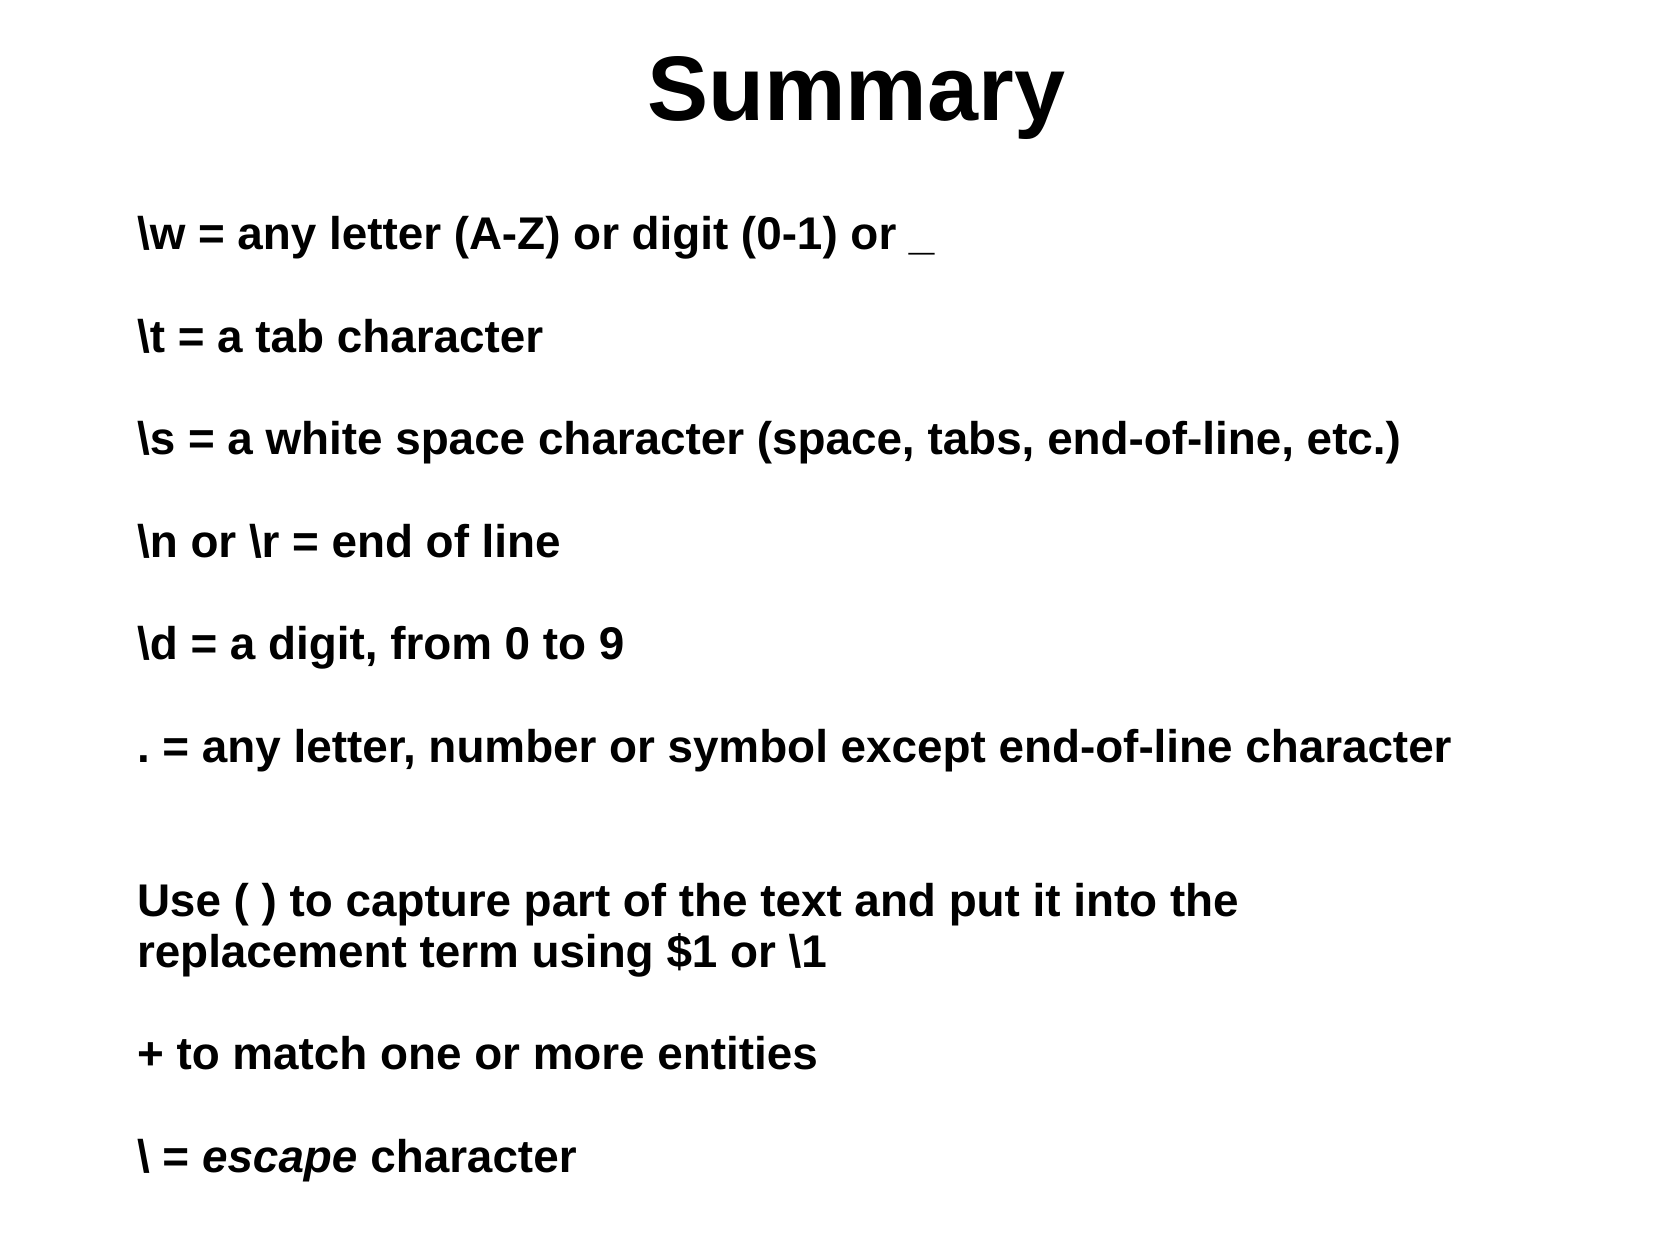

Summary
\w = any letter (A-Z) or digit (0-1) or _
\t = a tab character
\s = a white space character (space, tabs, end-of-line, etc.)
\n or \r = end of line
\d = a digit, from 0 to 9
. = any letter, number or symbol except end-of-line character
Use ( ) to capture part of the text and put it into the replacement term using $1 or \1
+ to match one or more entities
\ = escape character